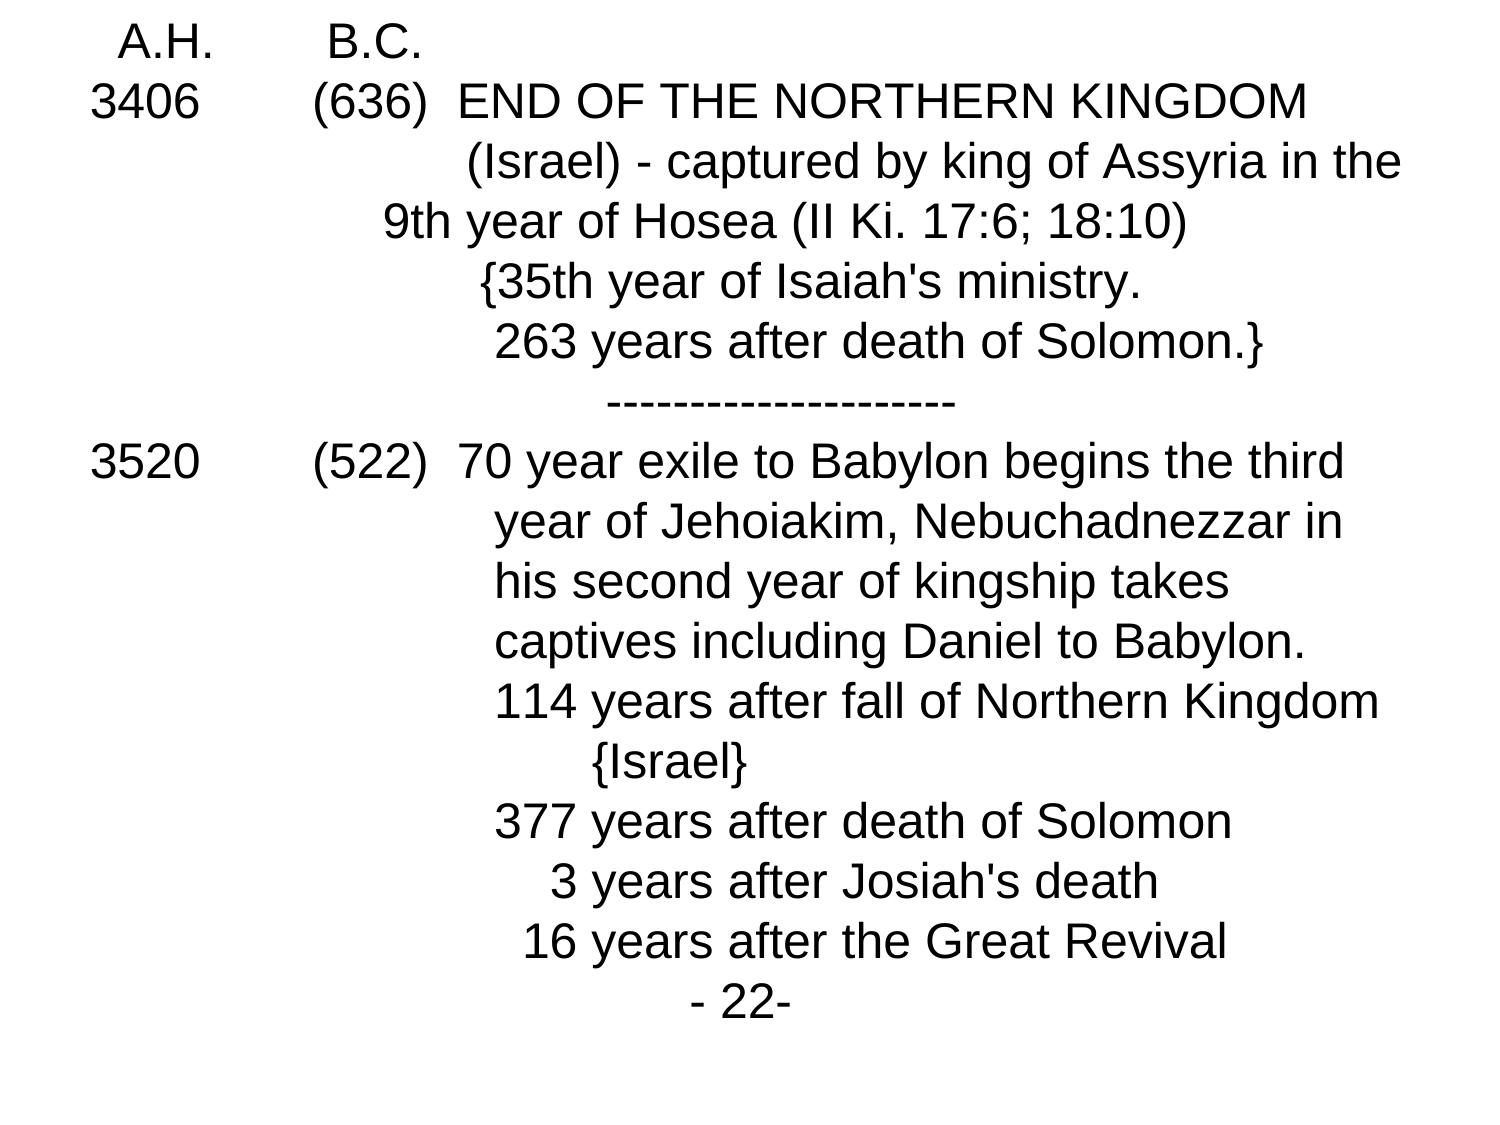

# A.H. B.C. 3406 (636) END OF THE NORTHERN KINGDOM (Israel) - captured by king of Assyria in the 9th year of Hosea (II Ki. 17:6; 18:10) {35th year of Isaiah's ministry. 263 years after death of Solomon.} --------------------- 3520 (522) 70 year exile to Babylon begins the third year of Jehoiakim, Nebuchadnezzar in his second year of kingship takes captives including Daniel to Babylon. 114 years after fall of Northern Kingdom {Israel} 377 years after death of Solomon 3 years after Josiah's death 16 years after the Great Revival - 22-